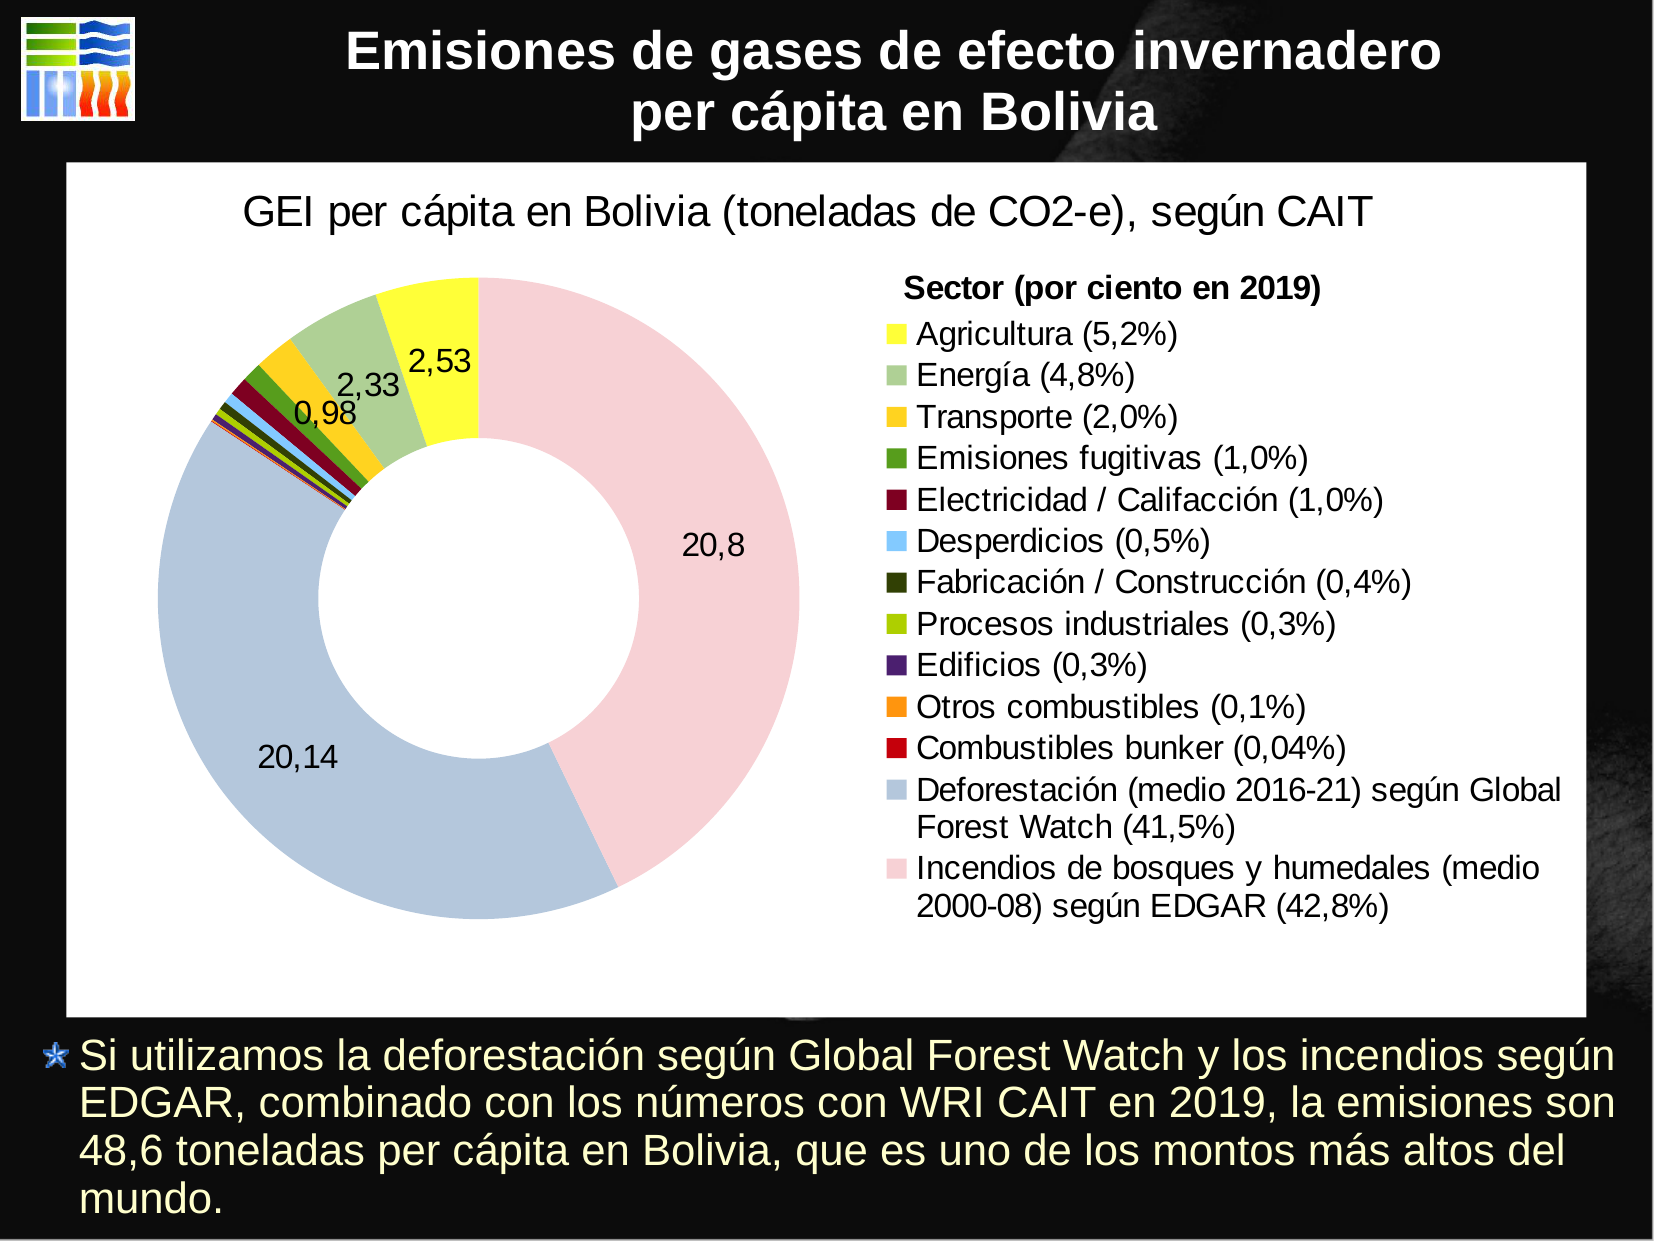

# Emisiones de gases de efecto invernadero per cápita en Bolivia
Si utilizamos la deforestación según Global Forest Watch y los incendios según EDGAR, combinado con los números con WRI CAIT en 2019, la emisiones son 48,6 toneladas per cápita en Bolivia, que es uno de los montos más altos del mundo.